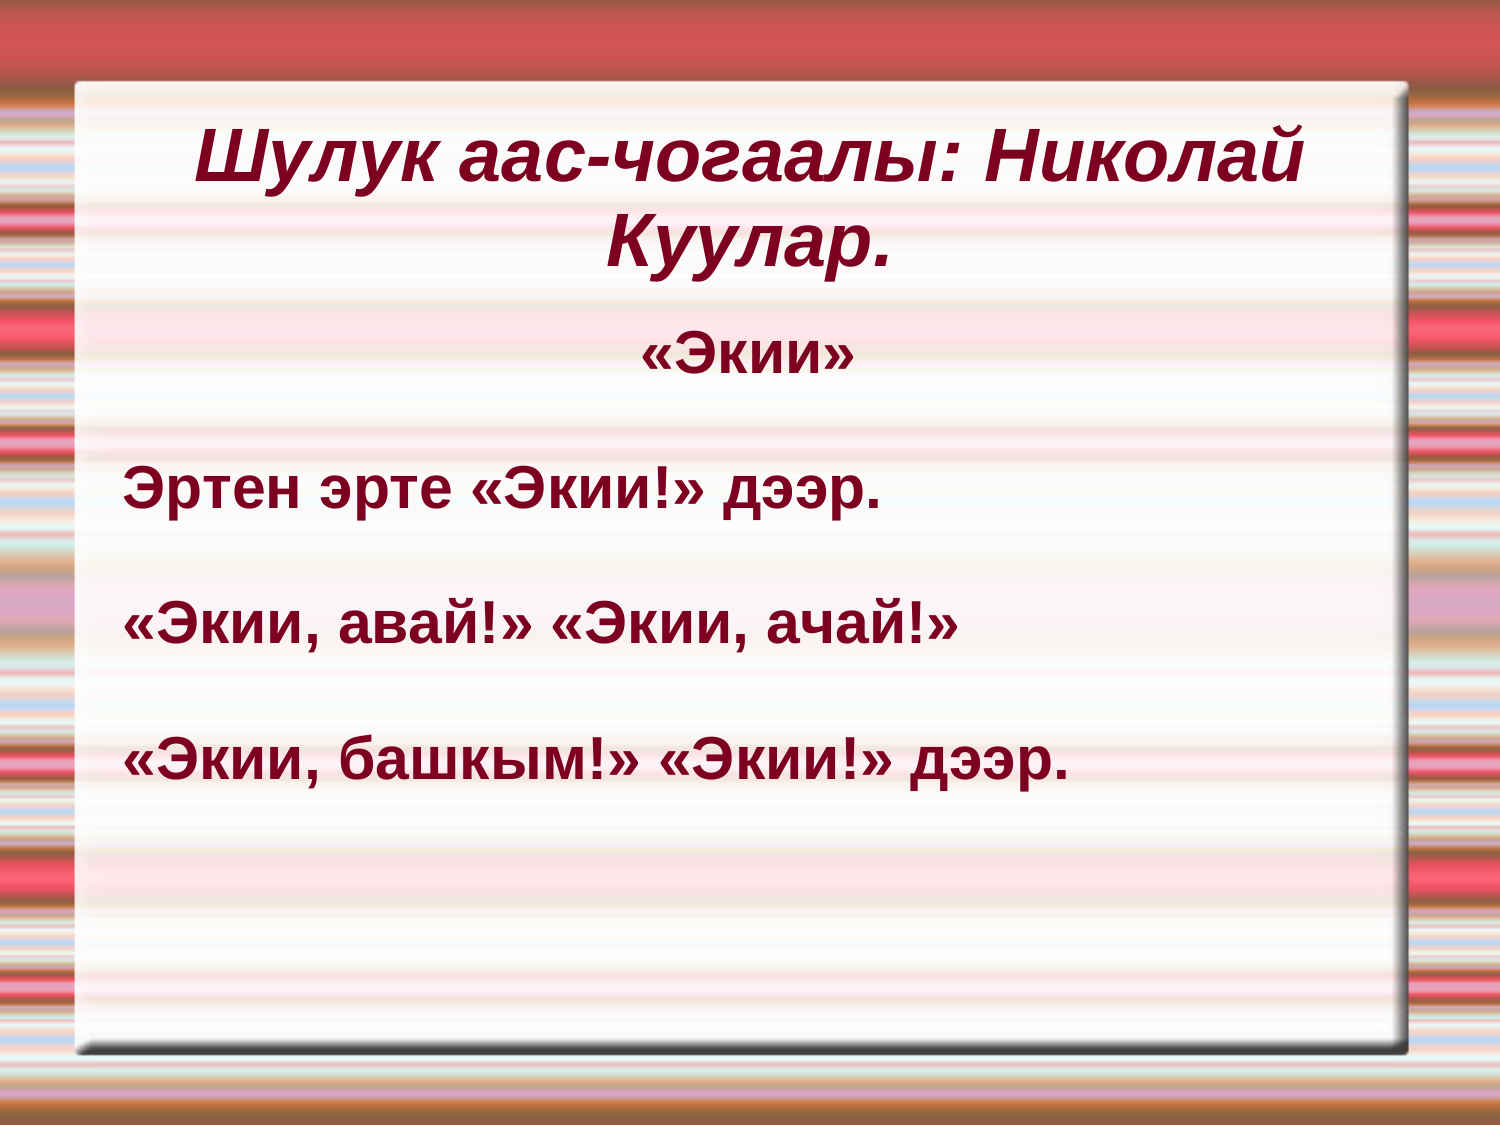

# Шулук аас-чогаалы: Николай Куулар.
«Экии»
Эртен эрте «Экии!» дээр.
«Экии, авай!» «Экии, ачай!»
«Экии, башкым!» «Экии!» дээр.